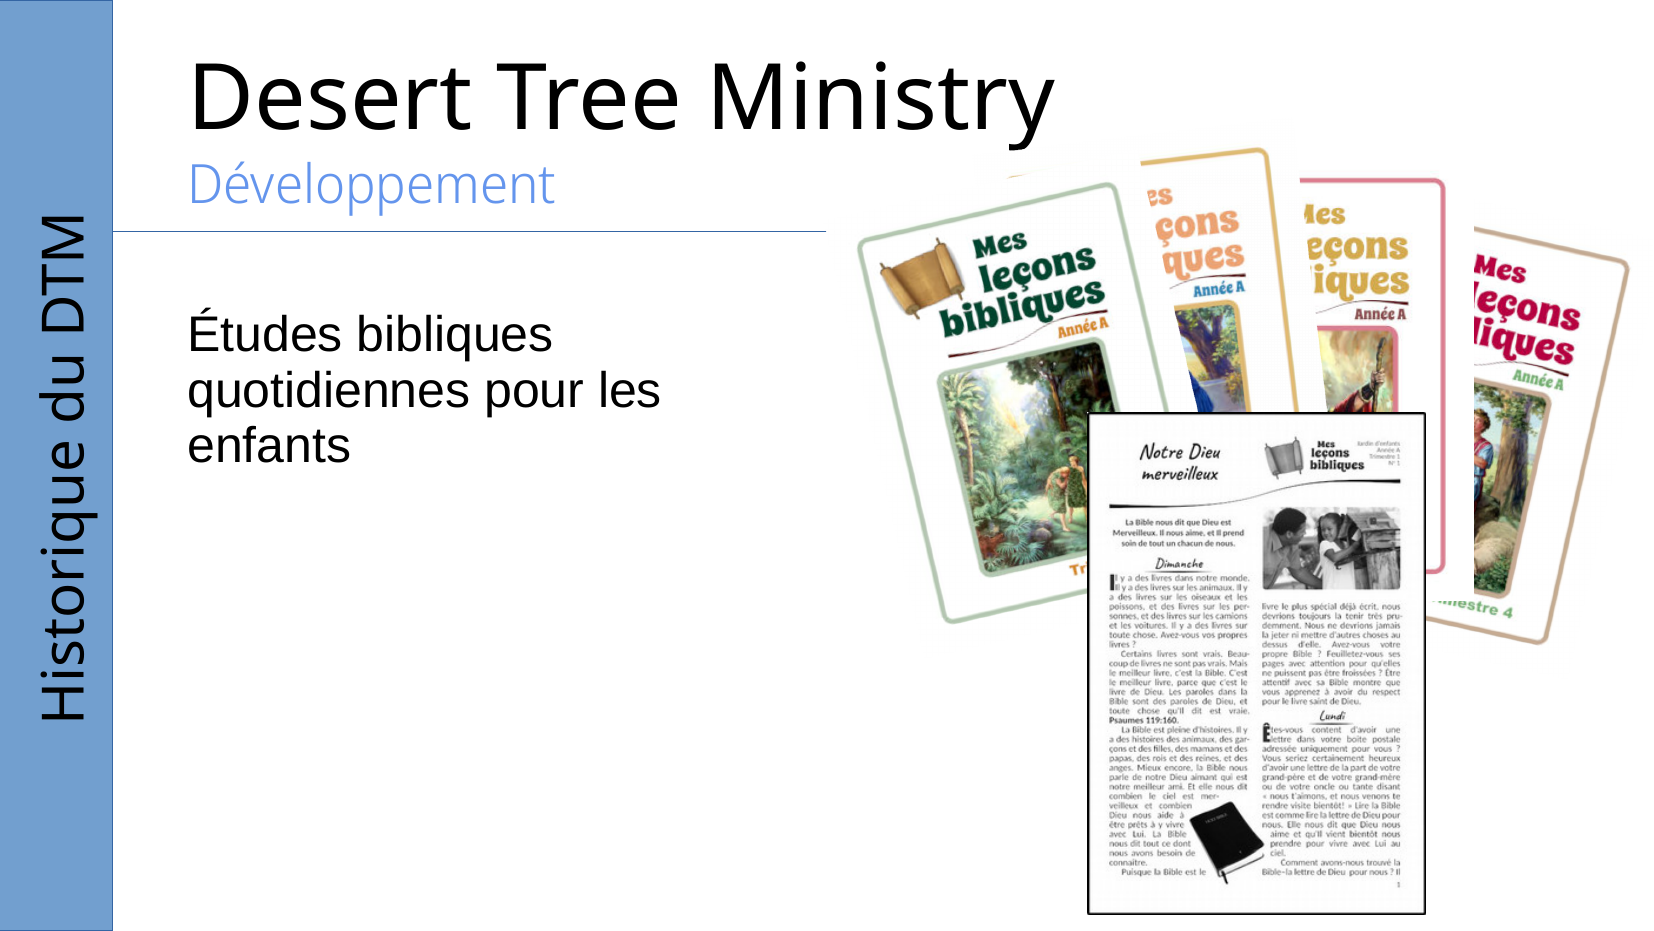

# Desert Tree Ministry
Développement
Études bibliques quotidiennes pour les enfants
Historique du DTM